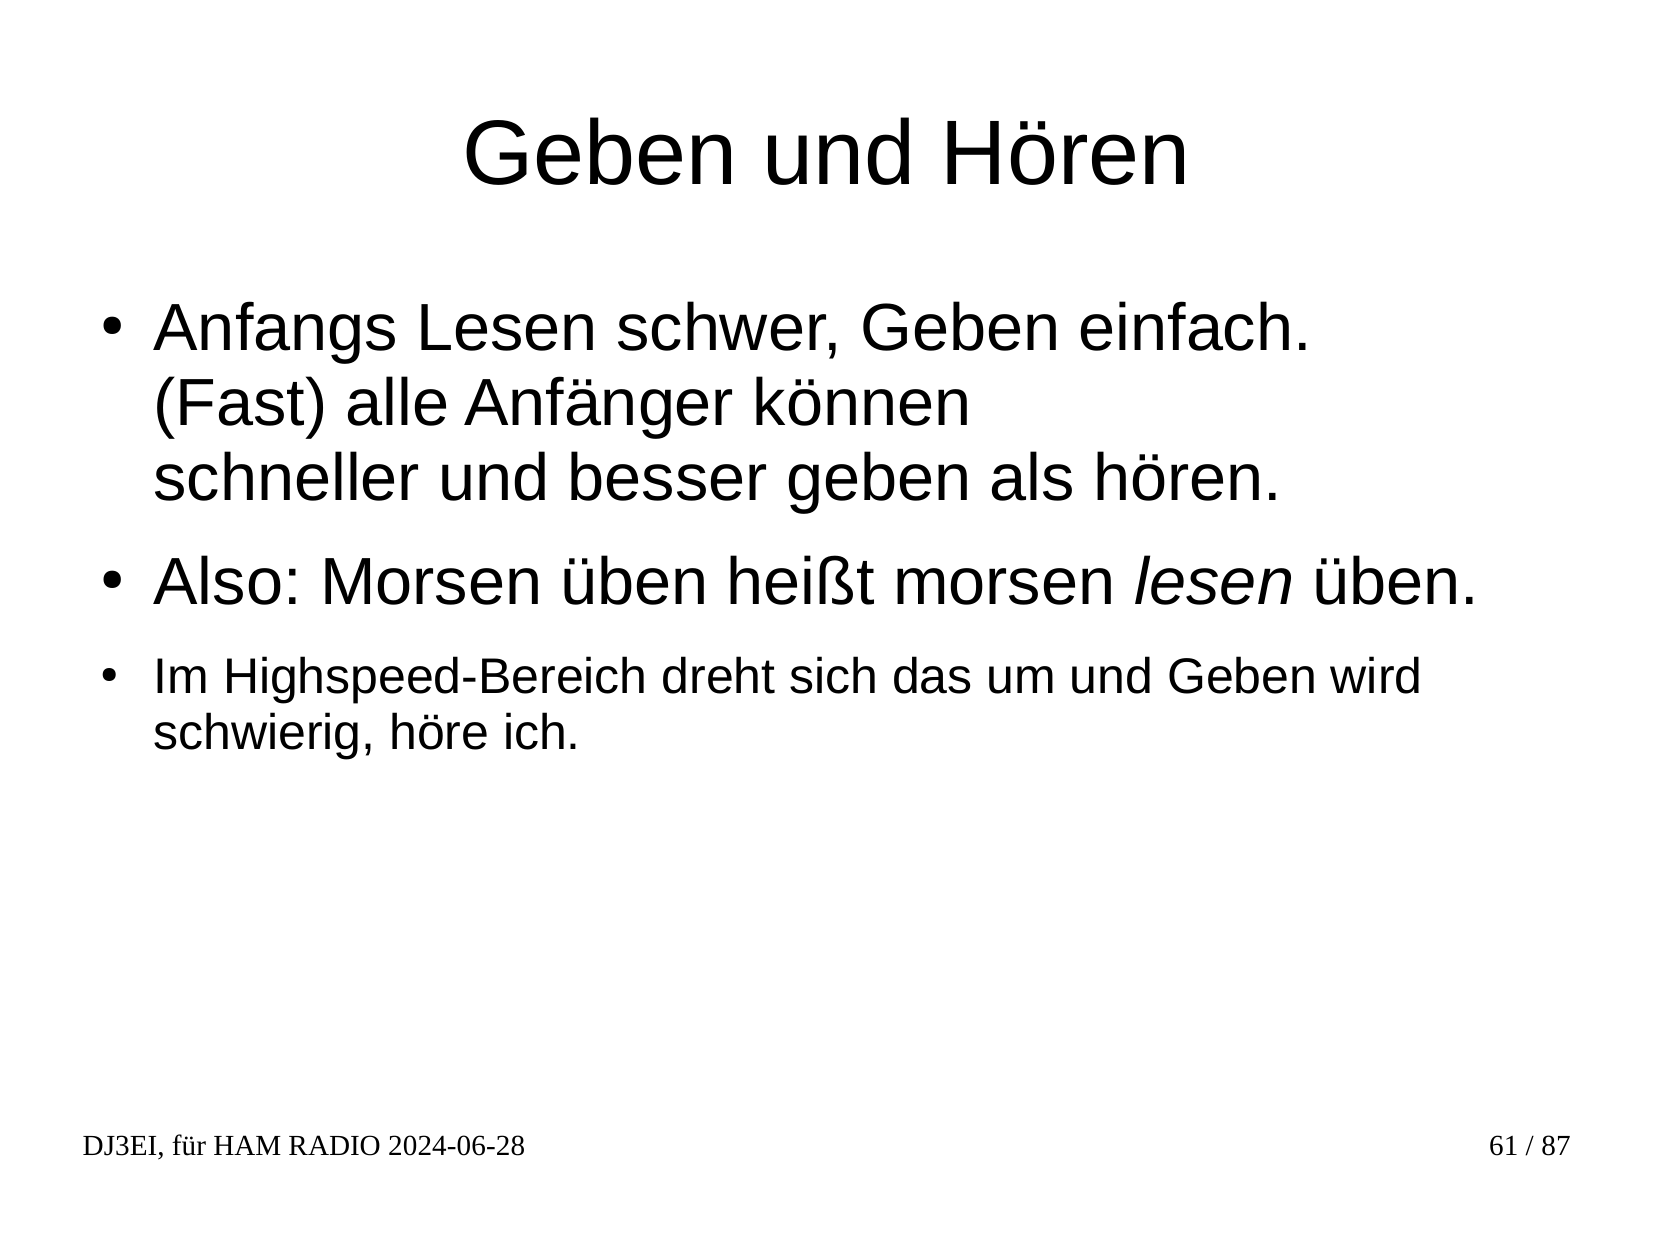

# Geben und Hören
Anfangs Lesen schwer, Geben einfach.
(Fast) alle Anfänger können
schneller und besser geben als hören.
Also: Morsen üben heißt morsen lesen üben.
Im Highspeed-Bereich dreht sich das um und Geben wird schwierig, höre ich.
61